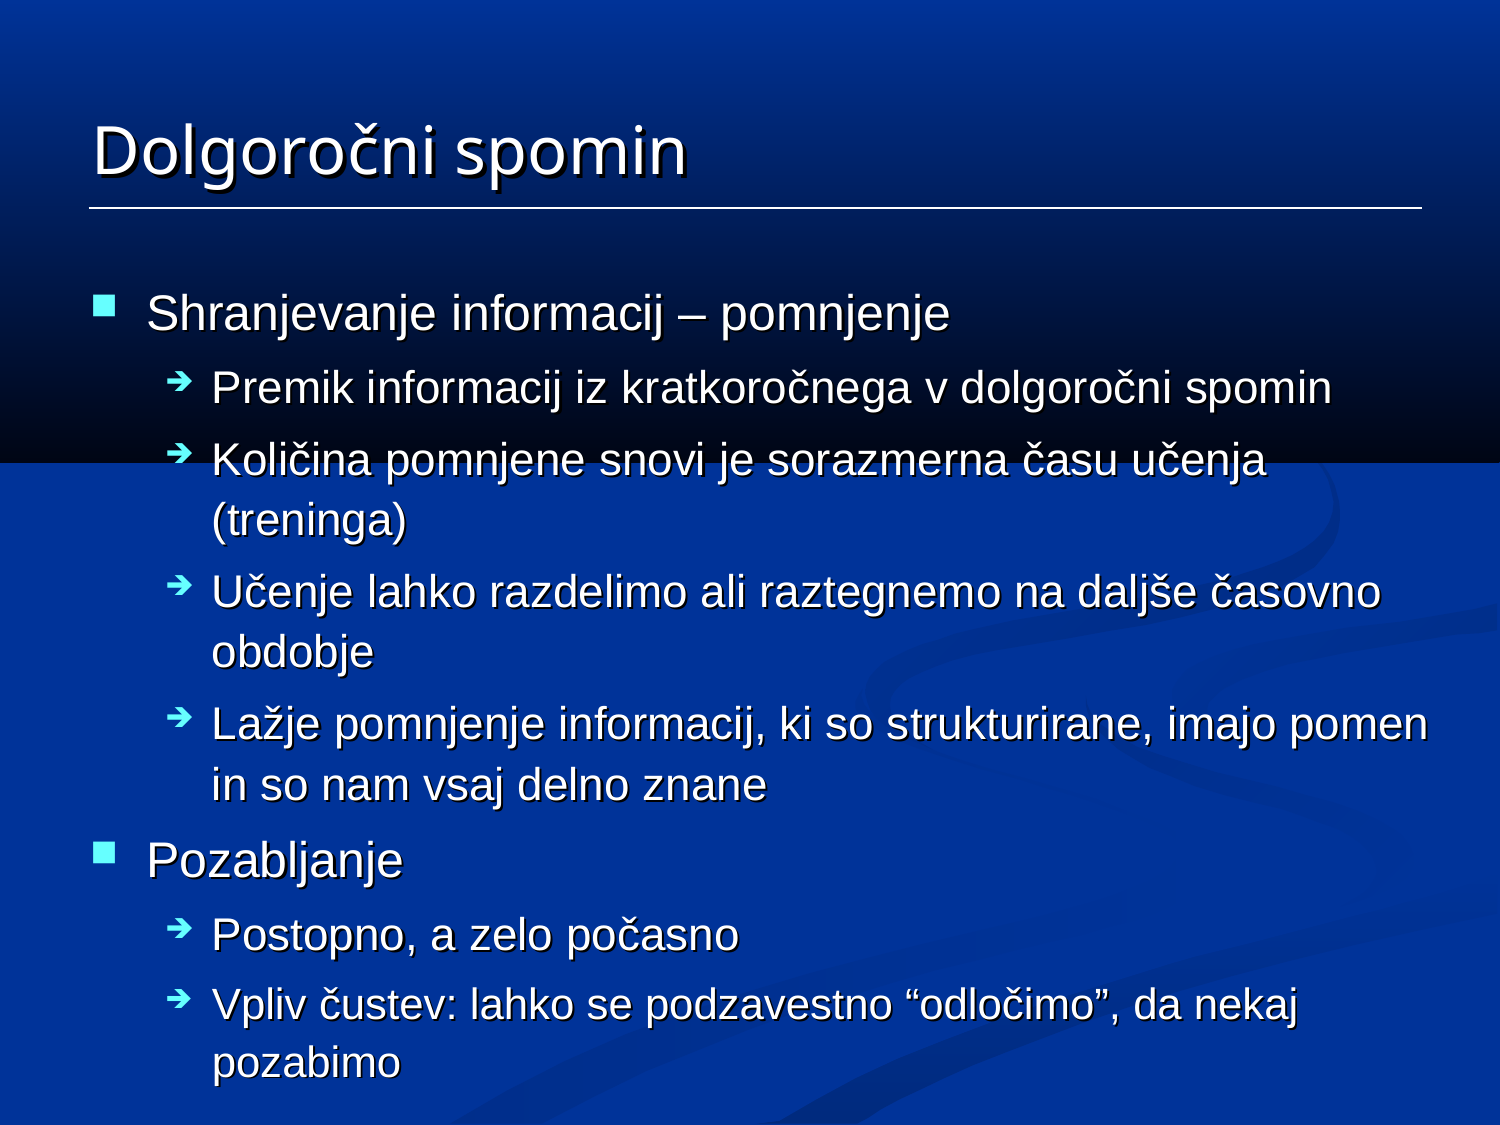

Dolgoročni spomin
# Shranjevanje informacij – pomnjenje
Premik informacij iz kratkoročnega v dolgoročni spomin
Količina pomnjene snovi je sorazmerna času učenja (treninga)
Učenje lahko razdelimo ali raztegnemo na daljše časovno obdobje
Lažje pomnjenje informacij, ki so strukturirane, imajo pomen in so nam vsaj delno znane
Pozabljanje
Postopno, a zelo počasno
Vpliv čustev: lahko se podzavestno “odločimo”, da nekaj pozabimo